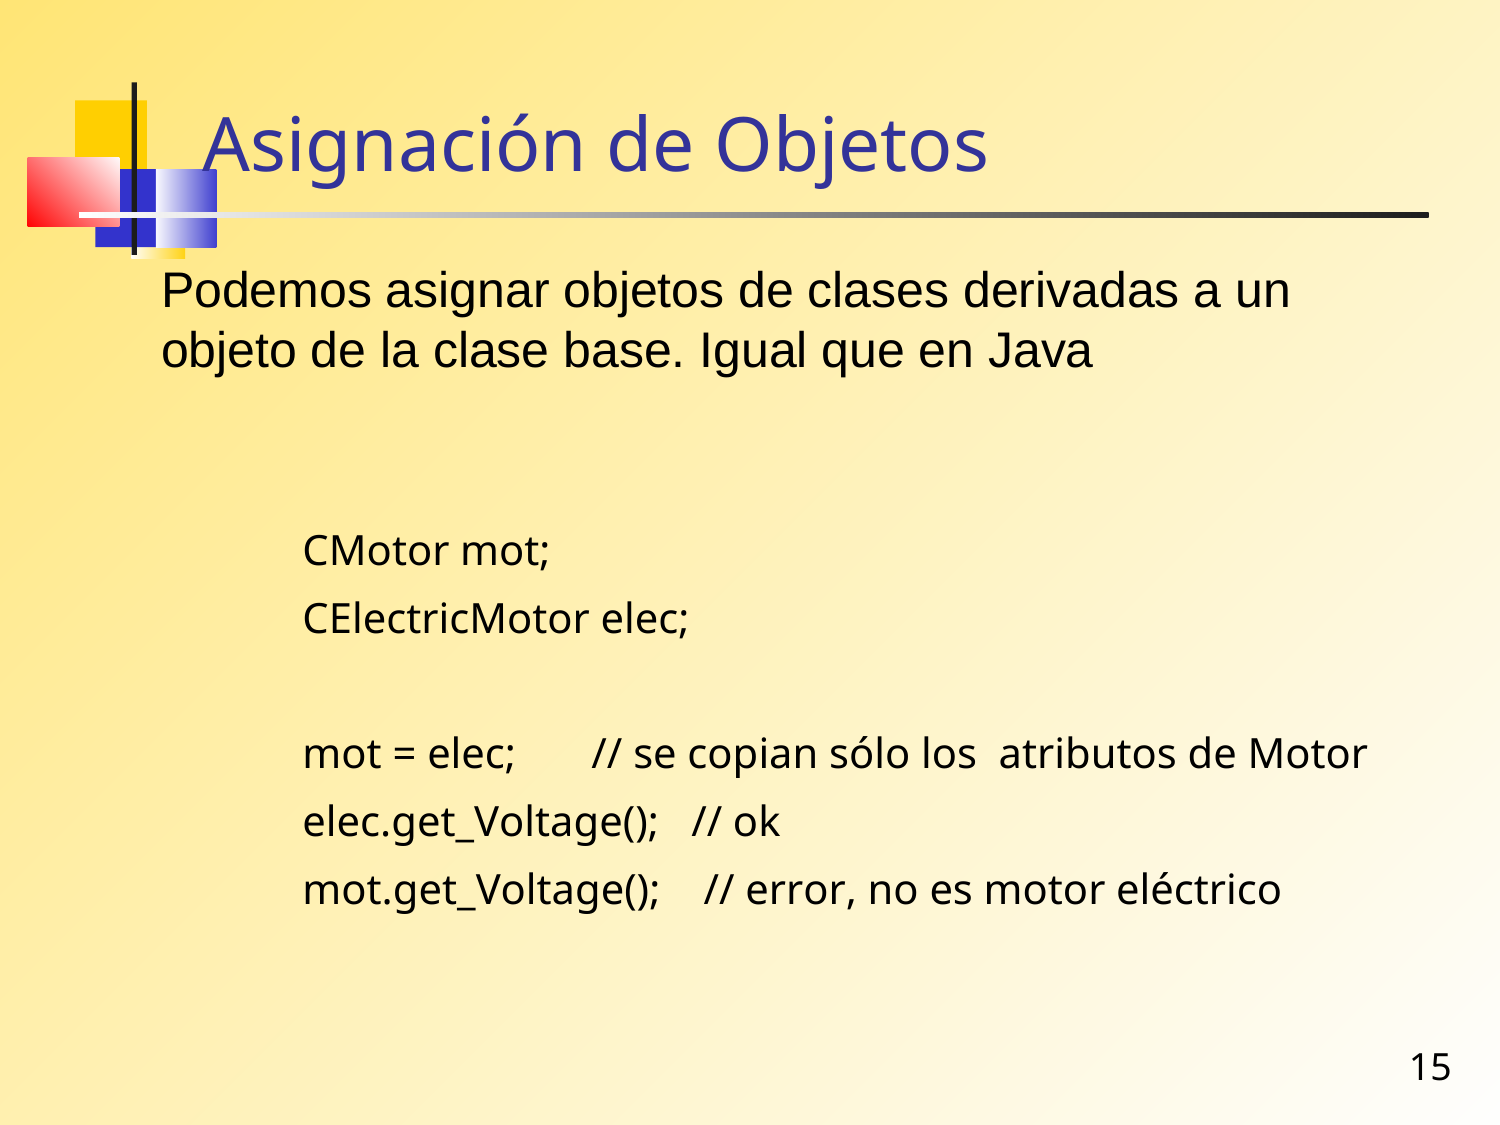

# Asignación de Objetos
Podemos asignar objetos de clases derivadas a un objeto de la clase base. Igual que en Java
CMotor mot;
CElectricMotor elec;
mot = elec; // se copian sólo los atributos de Motor
elec.get_Voltage(); // ok
mot.get_Voltage(); // error, no es motor eléctrico
15